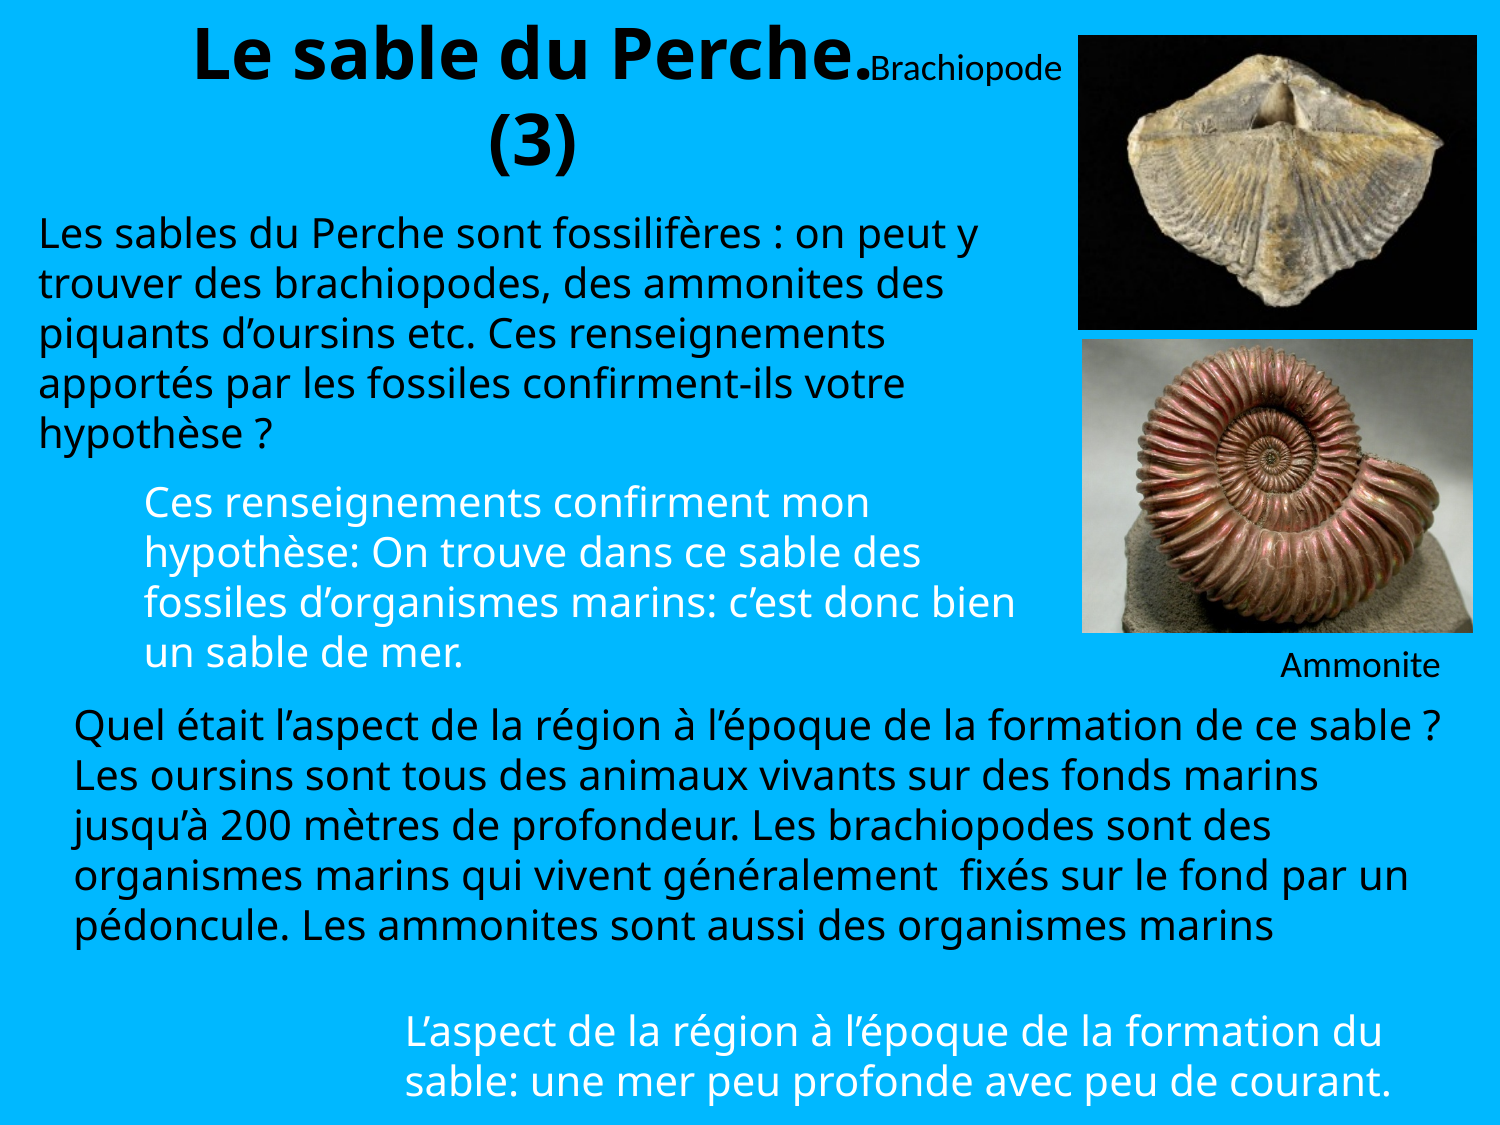

Le sable du Perche.(3)
Brachiopode
Les sables du Perche sont fossilifères : on peut y trouver des brachiopodes, des ammonites des piquants d’oursins etc. Ces renseignements apportés par les fossiles confirment-ils votre hypothèse ?
Ces renseignements confirment mon hypothèse: On trouve dans ce sable des fossiles d’organismes marins: c’est donc bien un sable de mer.
Ammonite
Quel était l’aspect de la région à l’époque de la formation de ce sable ? Les oursins sont tous des animaux vivants sur des fonds marins jusqu’à 200 mètres de profondeur. Les brachiopodes sont des organismes marins qui vivent généralement fixés sur le fond par un pédoncule. Les ammonites sont aussi des organismes marins
L’aspect de la région à l’époque de la formation du sable: une mer peu profonde avec peu de courant.